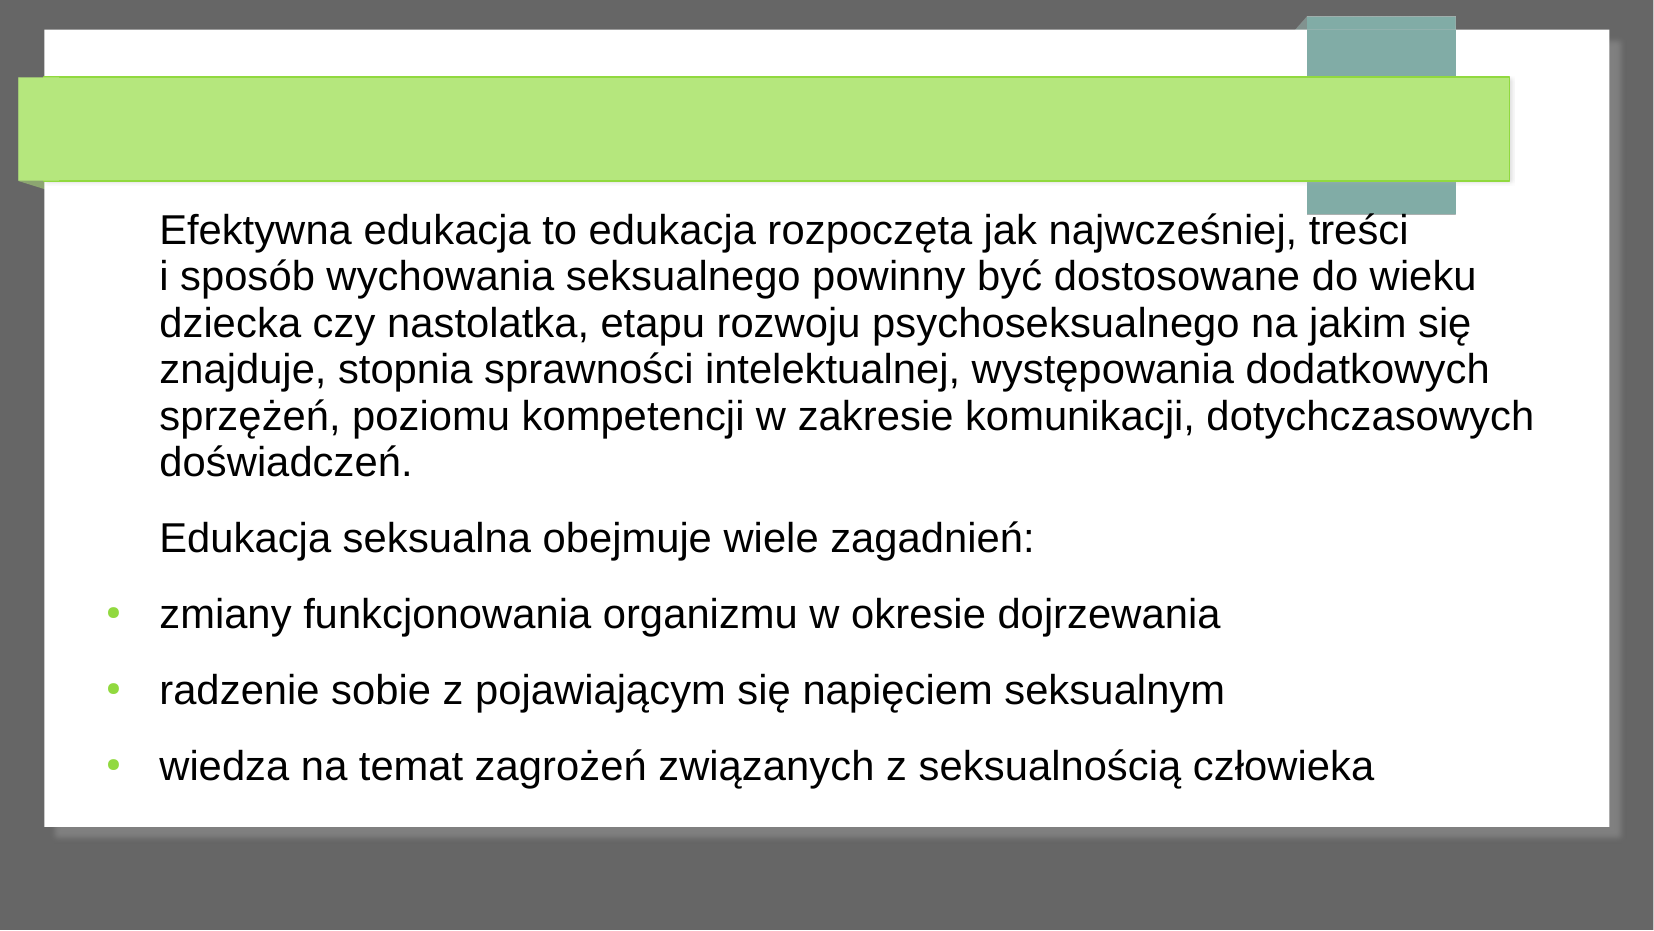

#
Efektywna edukacja to edukacja rozpoczęta jak najwcześniej, treści
i sposób wychowania seksualnego powinny być dostosowane do wieku dziecka czy nastolatka, etapu rozwoju psychoseksualnego na jakim się znajduje, stopnia sprawności intelektualnej, występowania dodatkowych sprzężeń, poziomu kompetencji w zakresie komunikacji, dotychczasowych doświadczeń.
Edukacja seksualna obejmuje wiele zagadnień:
zmiany funkcjonowania organizmu w okresie dojrzewania
radzenie sobie z pojawiającym się napięciem seksualnym
wiedza na temat zagrożeń związanych z seksualnością człowieka